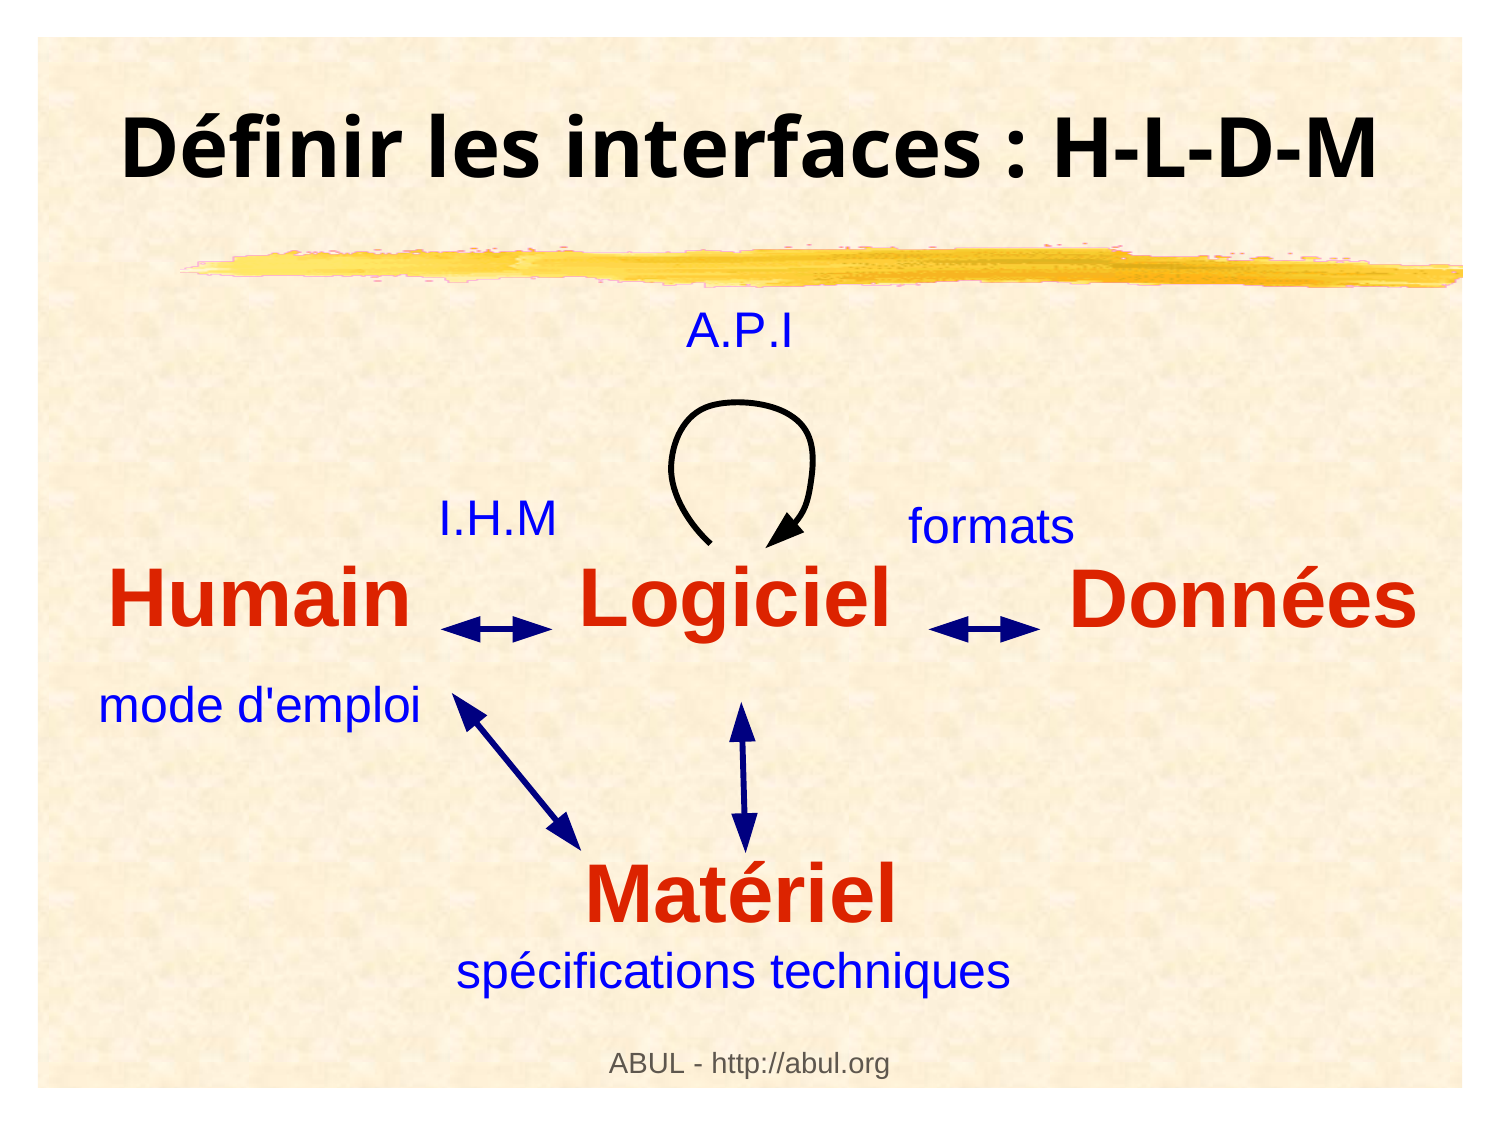

Produit
# Définir les interfaces : H-L-D-M
A.P.I
I.H.M
formats
Logiciel
Humain
Données
mode d'emploi
Matériel
spécifications techniques